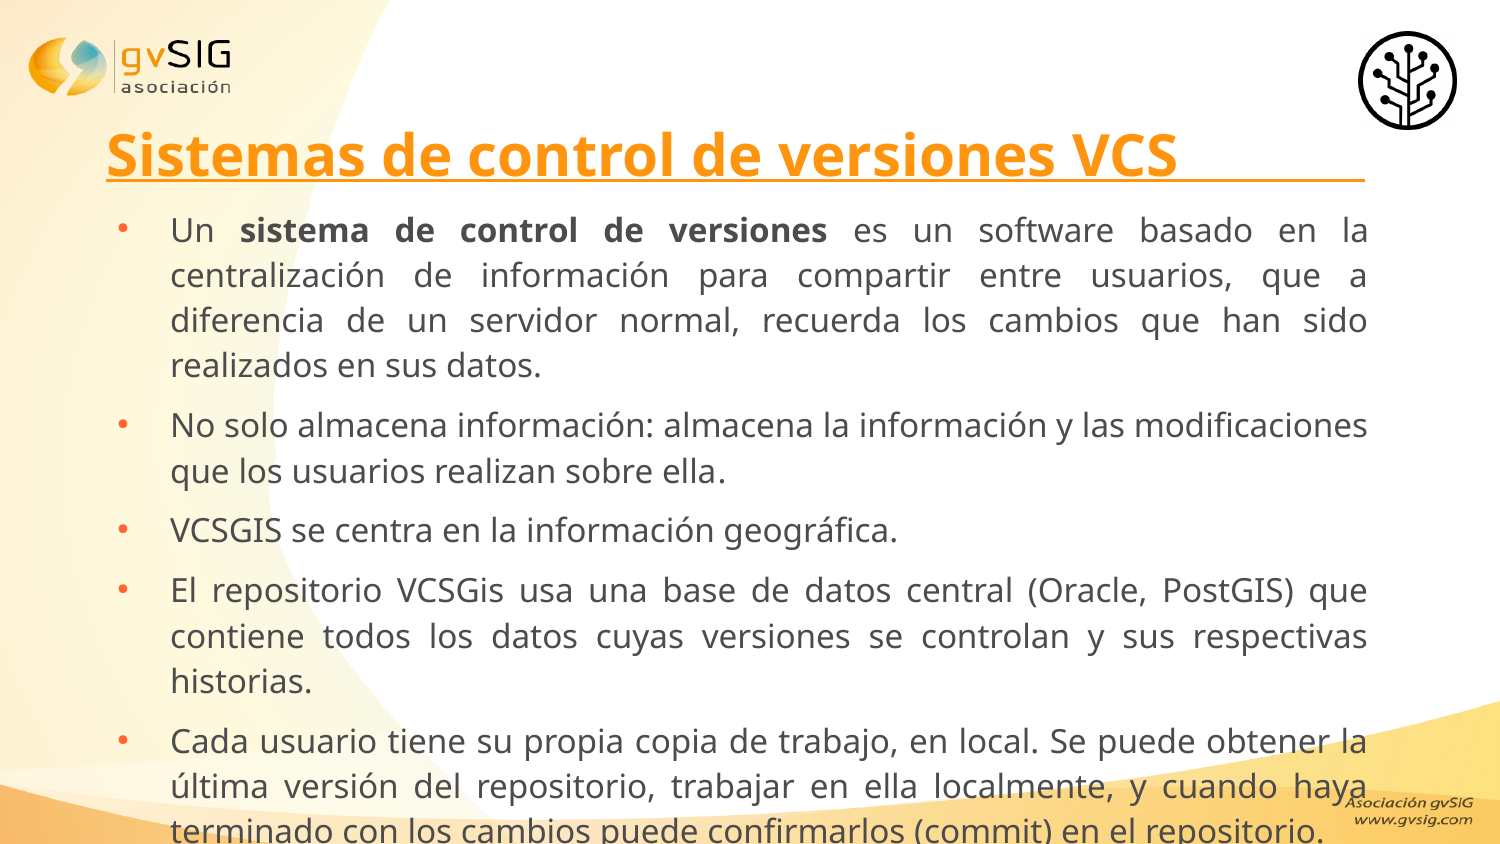

Sistemas de control de versiones VCS
# Un sistema de control de versiones es un software basado en la centralización de información para compartir entre usuarios, que a diferencia de un servidor normal, recuerda los cambios que han sido realizados en sus datos.
No solo almacena información: almacena la información y las modificaciones que los usuarios realizan sobre ella.
VCSGIS se centra en la información geográfica.
El repositorio VCSGis usa una base de datos central (Oracle, PostGIS) que contiene todos los datos cuyas versiones se controlan y sus respectivas historias.
Cada usuario tiene su propia copia de trabajo, en local. Se puede obtener la última versión del repositorio, trabajar en ella localmente, y cuando haya terminado con los cambios puede confirmarlos (commit) en el repositorio.